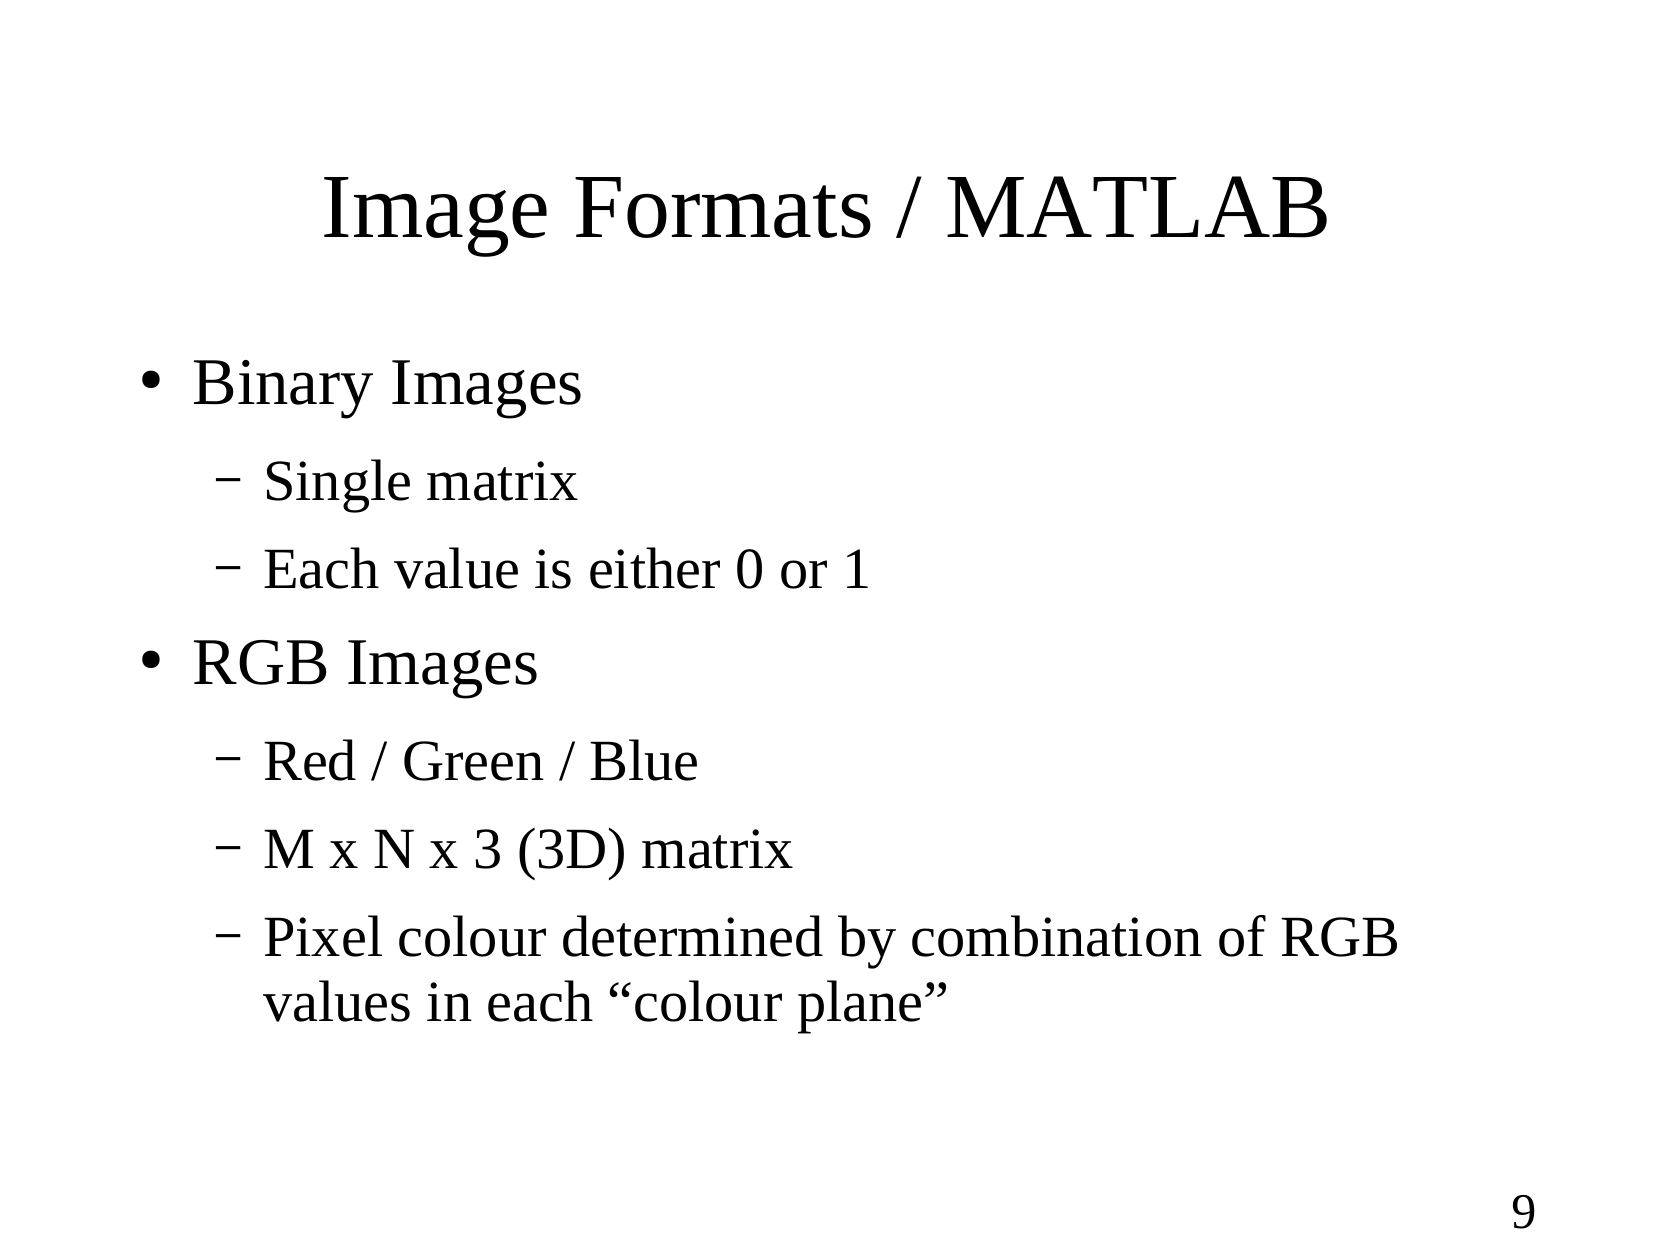

# Image Formats / MATLAB
Binary Images
Single matrix
Each value is either 0 or 1
RGB Images
Red / Green / Blue
M x N x 3 (3D) matrix
Pixel colour determined by combination of RGB values in each “colour plane”